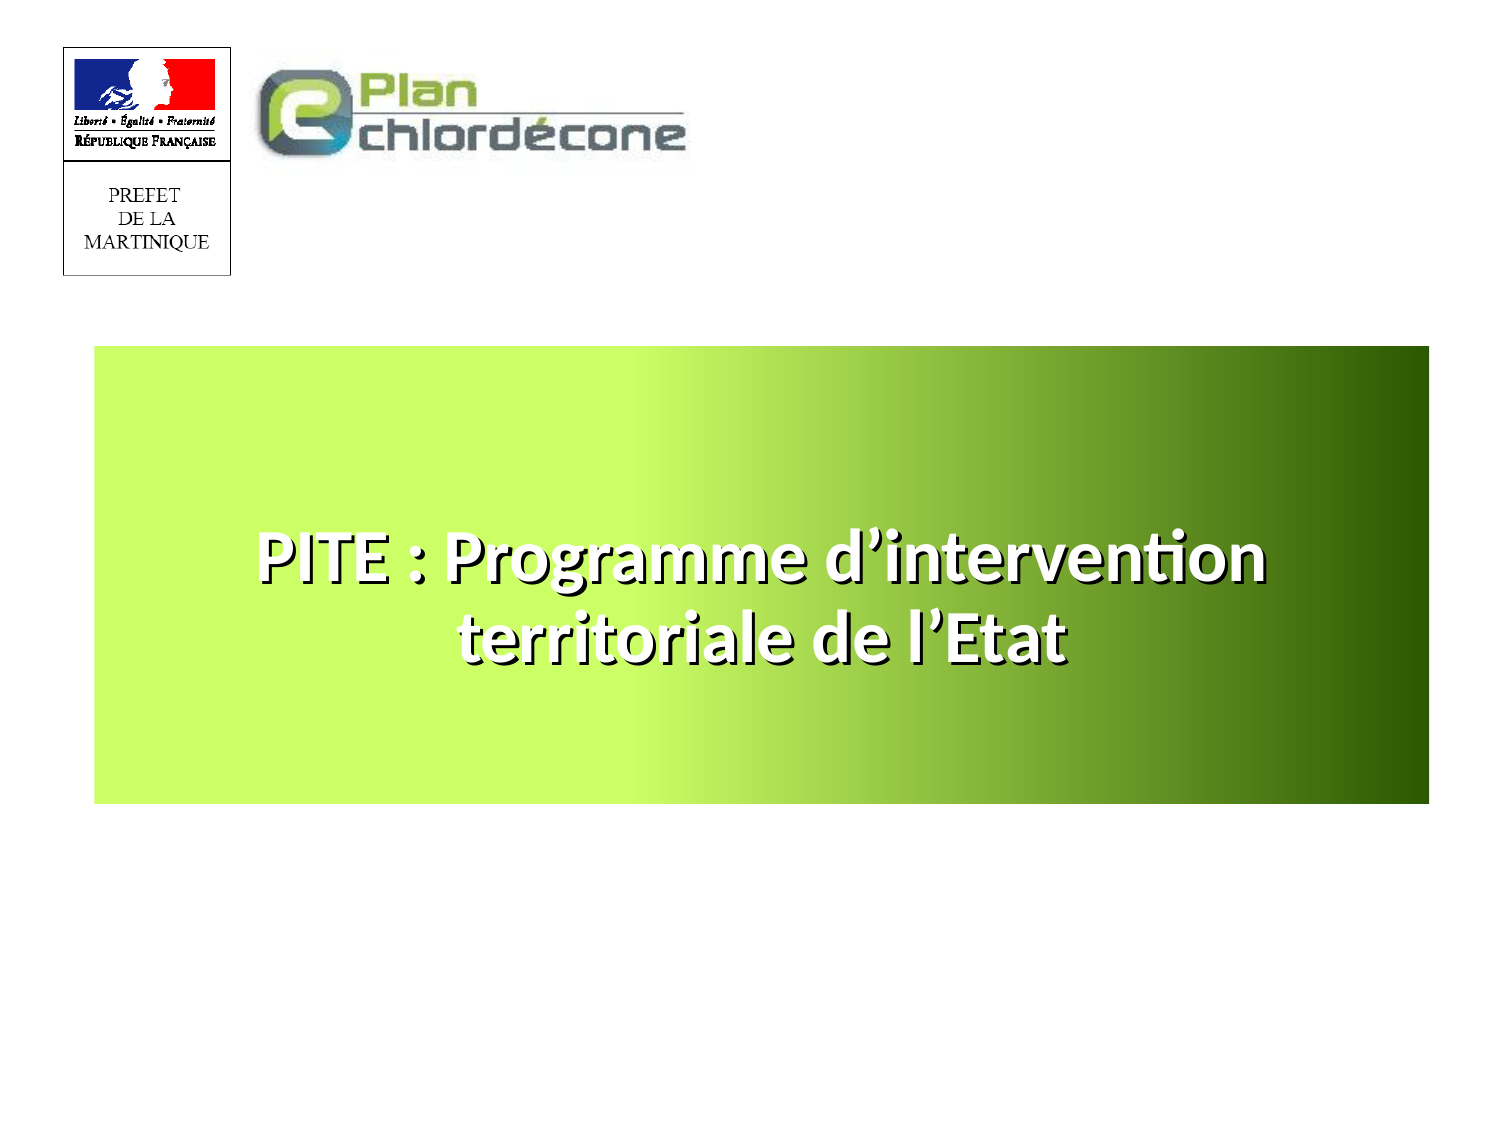

PITE : Programme d’intervention territoriale de l’Etat
#